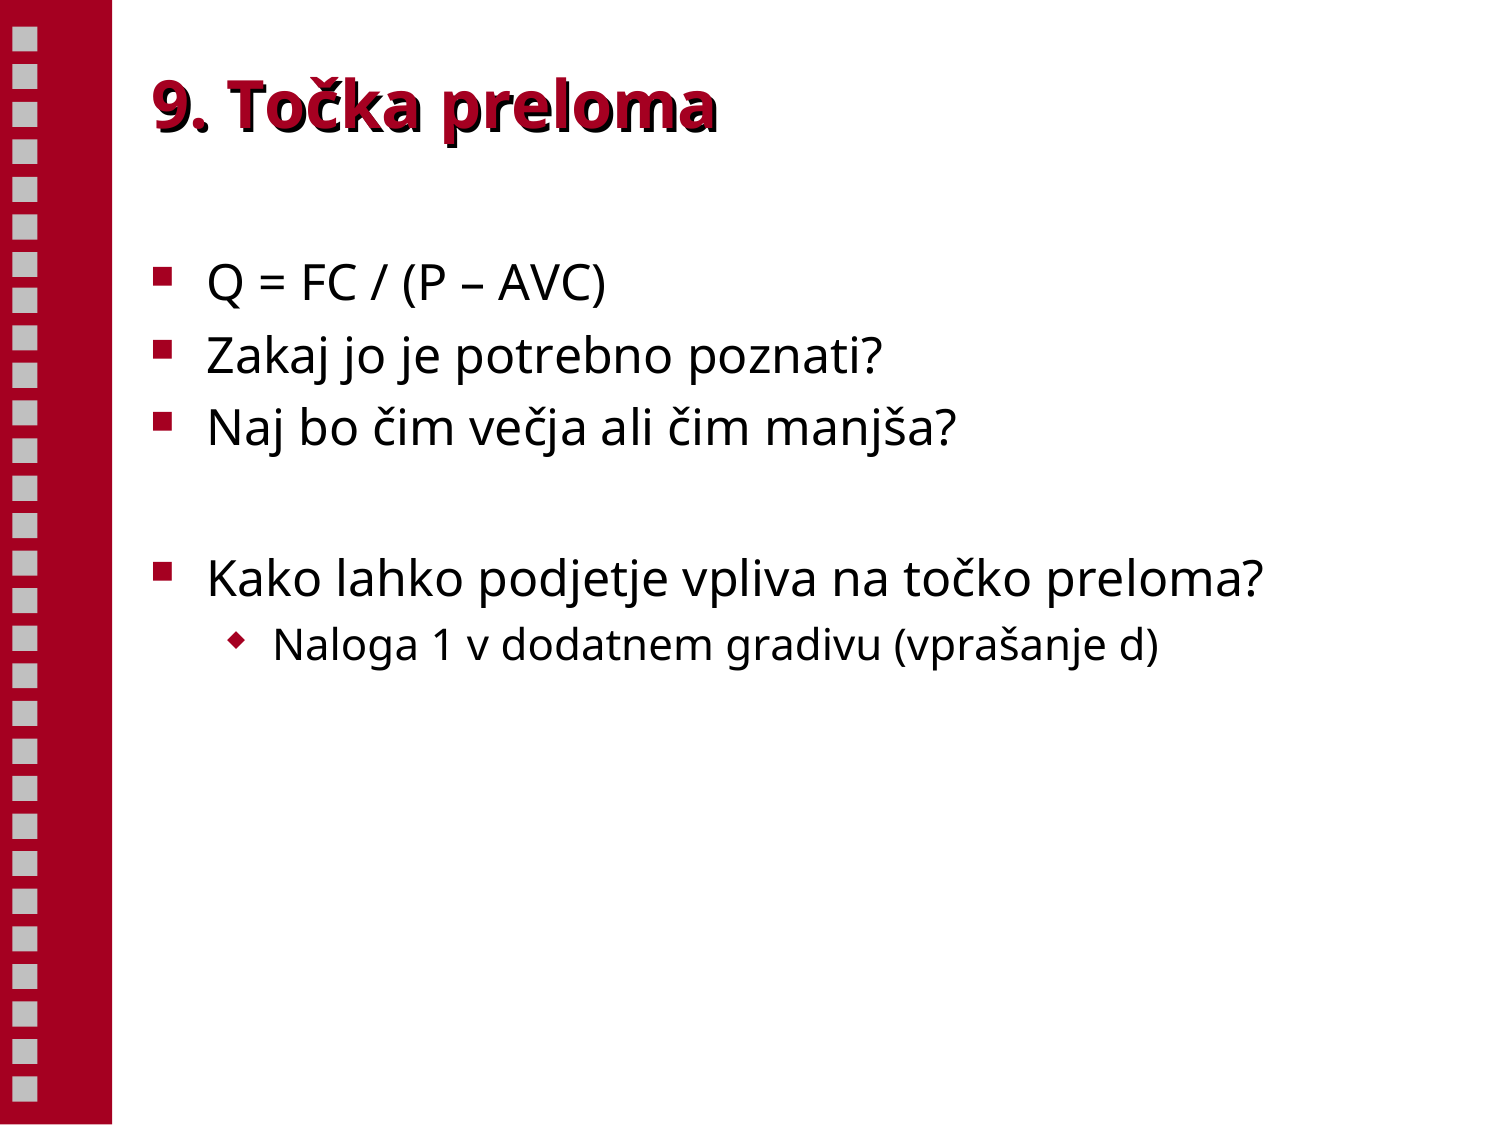

# 9. Točka preloma
Q = FC / (P – AVC)
Zakaj jo je potrebno poznati?
Naj bo čim večja ali čim manjša?
Kako lahko podjetje vpliva na točko preloma?
Naloga 1 v dodatnem gradivu (vprašanje d)